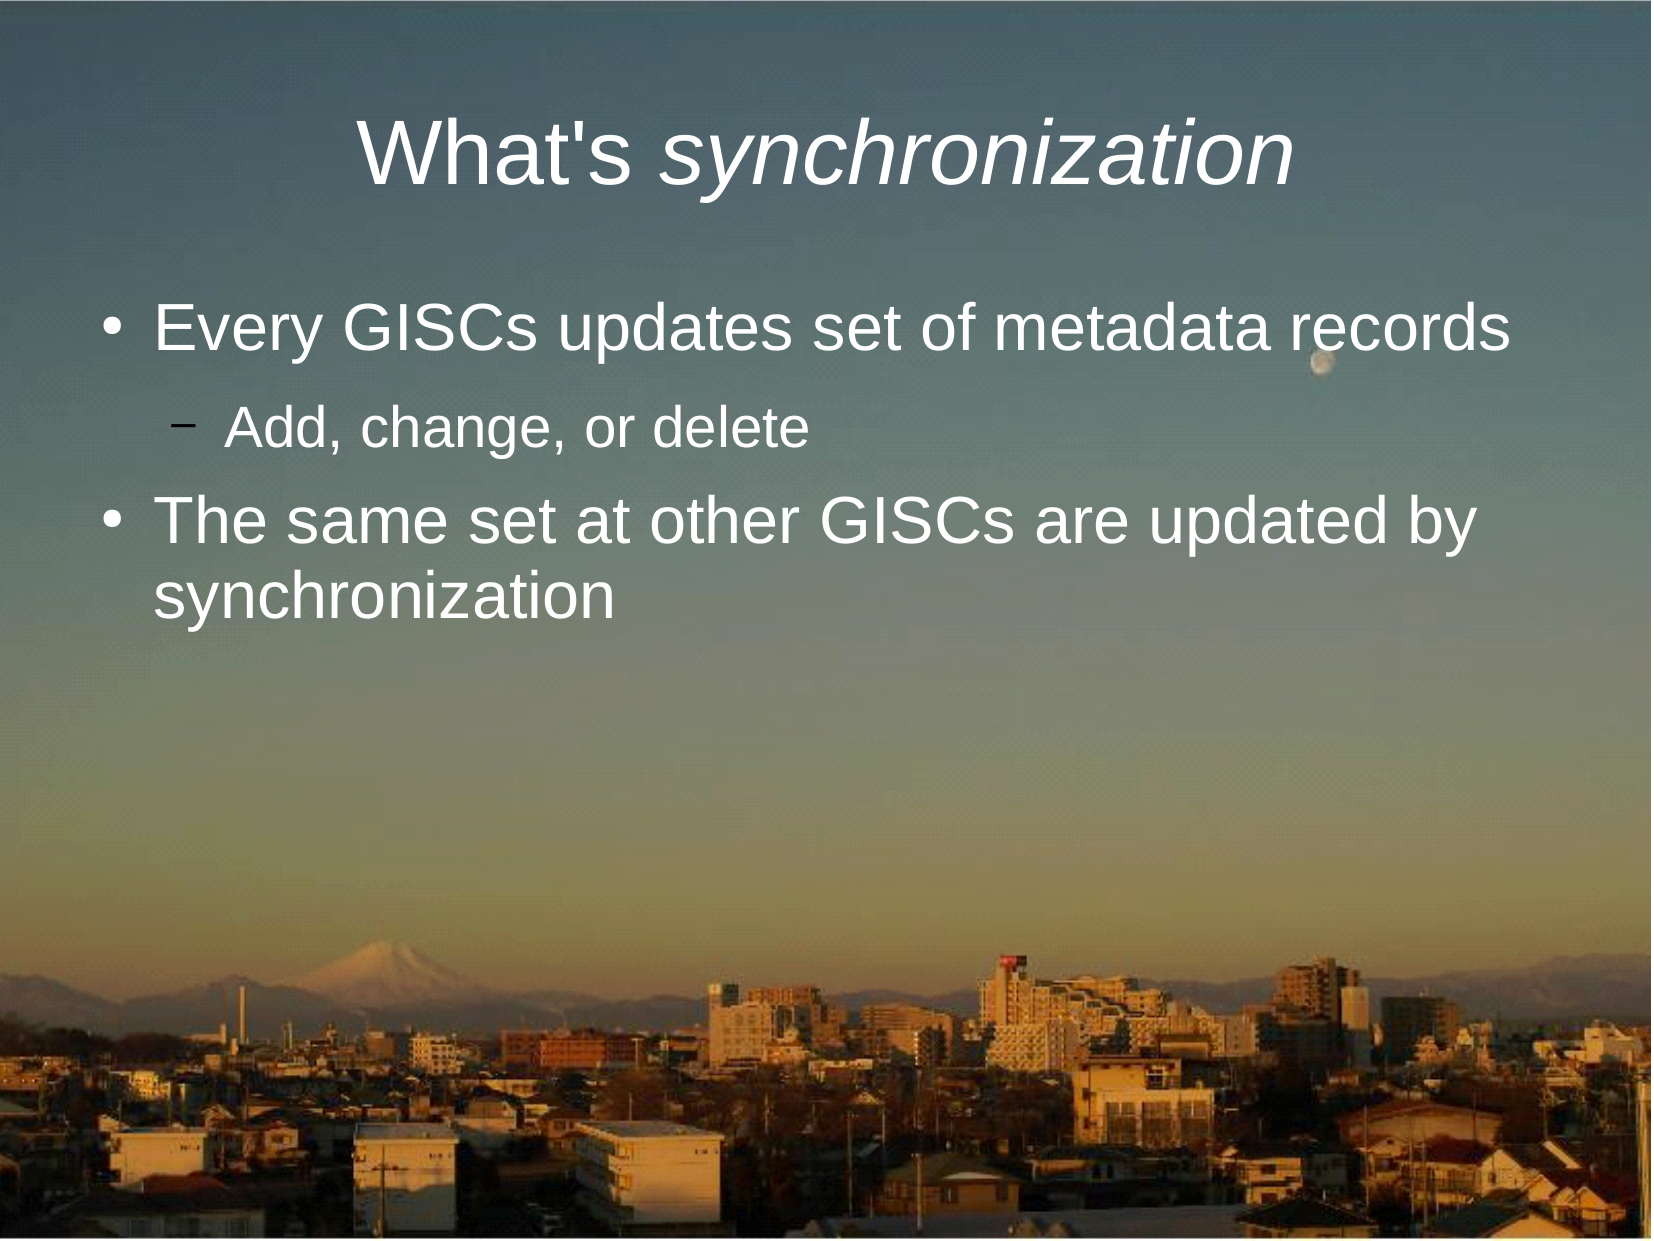

# What's synchronization
Every GISCs updates set of metadata records
Add, change, or delete
The same set at other GISCs are updated by synchronization